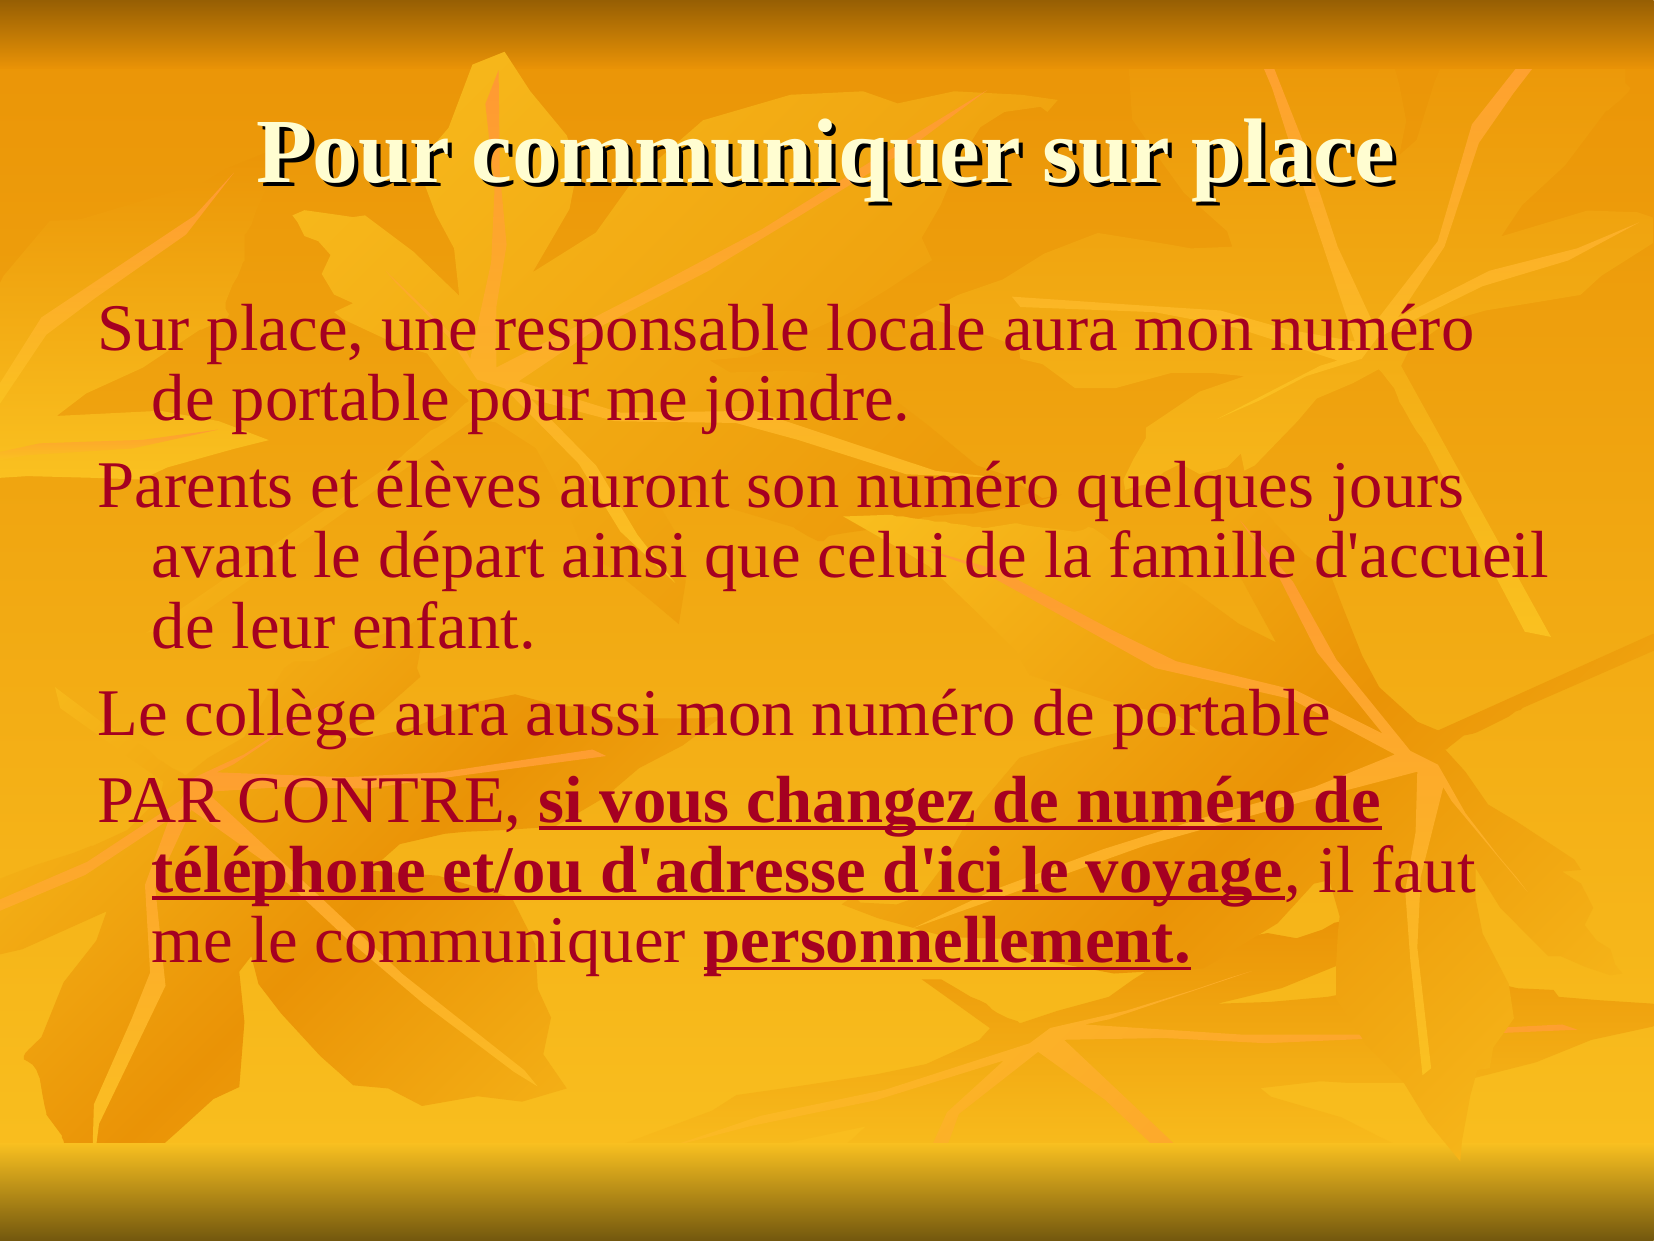

# Pour communiquer sur place
Sur place, une responsable locale aura mon numéro de portable pour me joindre.
Parents et élèves auront son numéro quelques jours avant le départ ainsi que celui de la famille d'accueil de leur enfant.
Le collège aura aussi mon numéro de portable
PAR CONTRE, si vous changez de numéro de téléphone et/ou d'adresse d'ici le voyage, il faut me le communiquer personnellement.